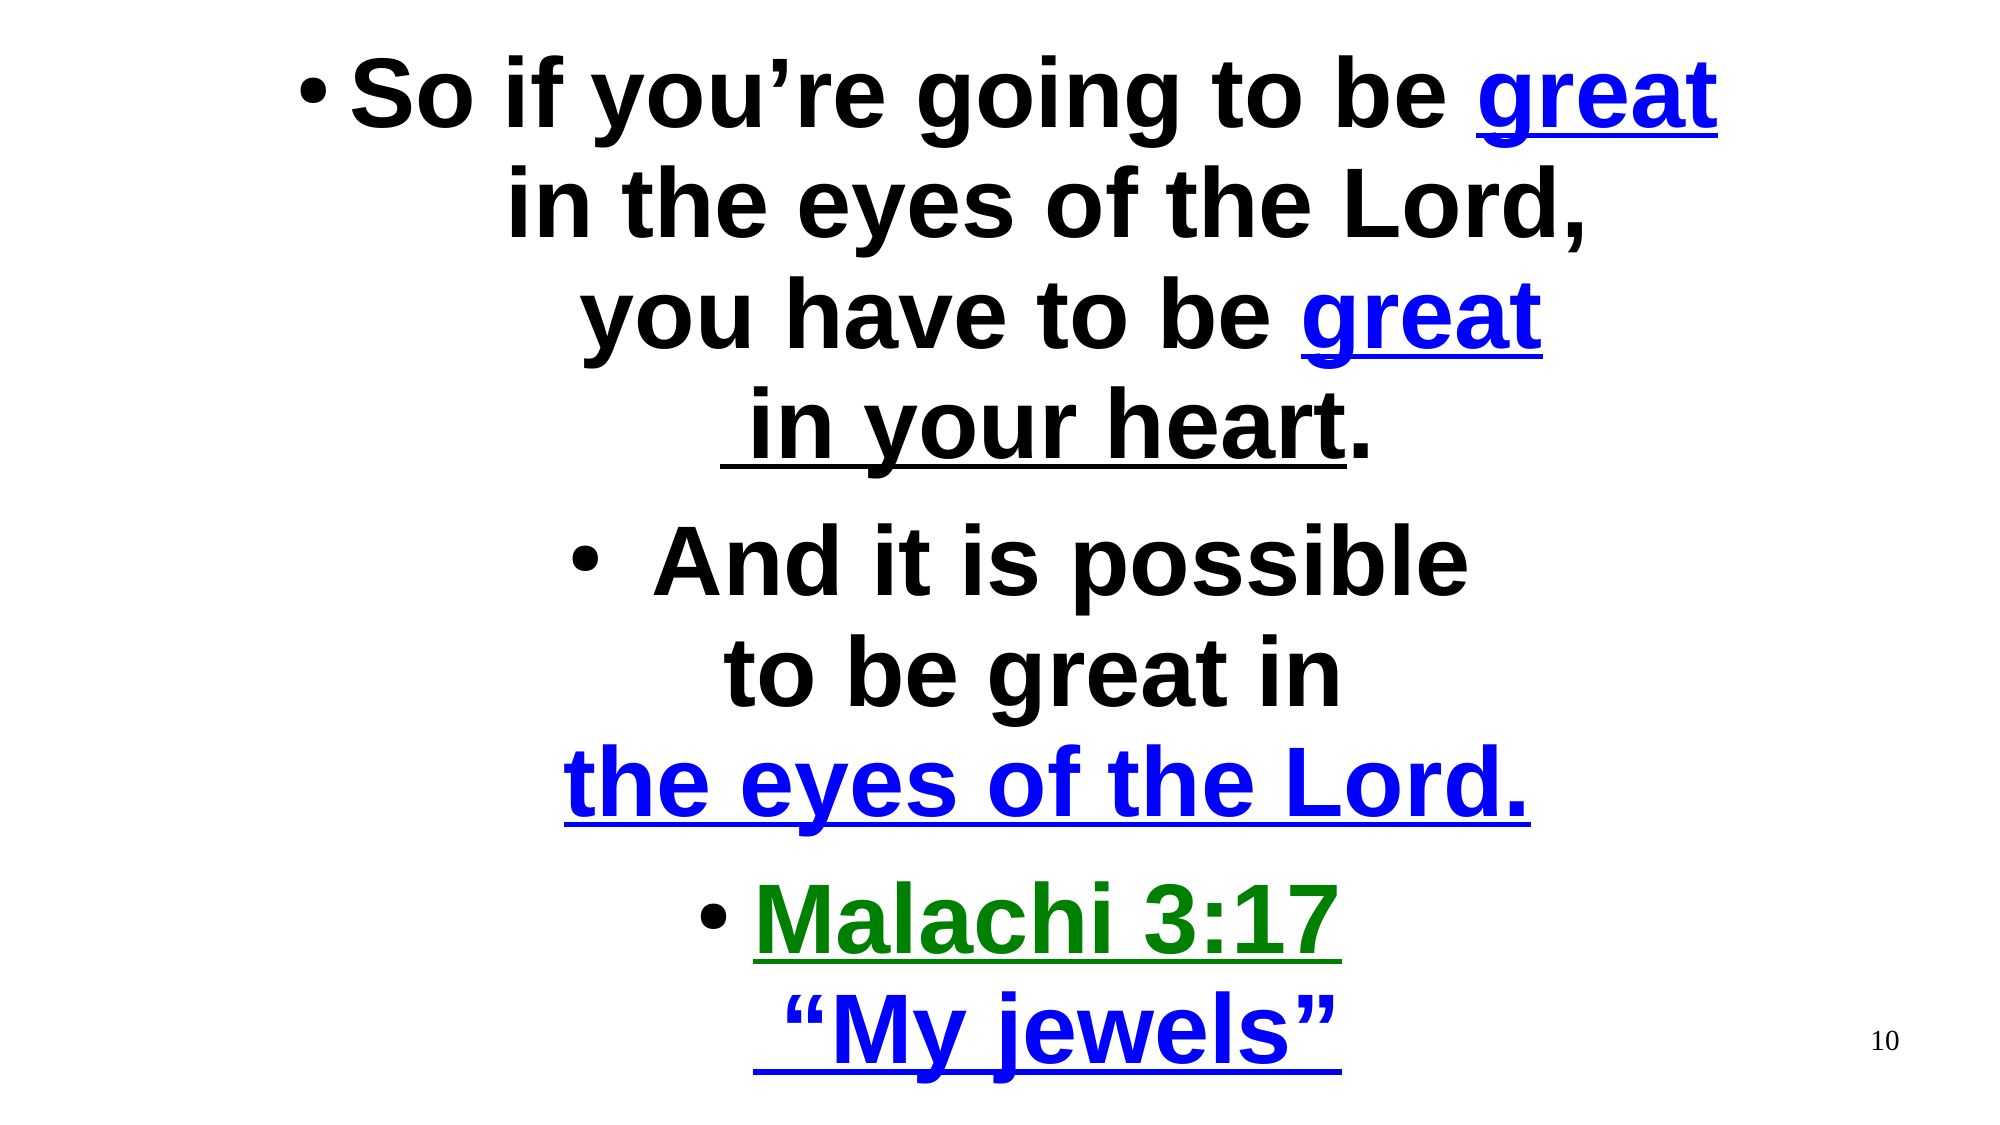

# So if you’re going to be great in the eyes of the Lord, you have to be great in your heart.
 And it is possible
to be great in
the eyes of the Lord.
Malachi 3:17
 “My jewels”
10